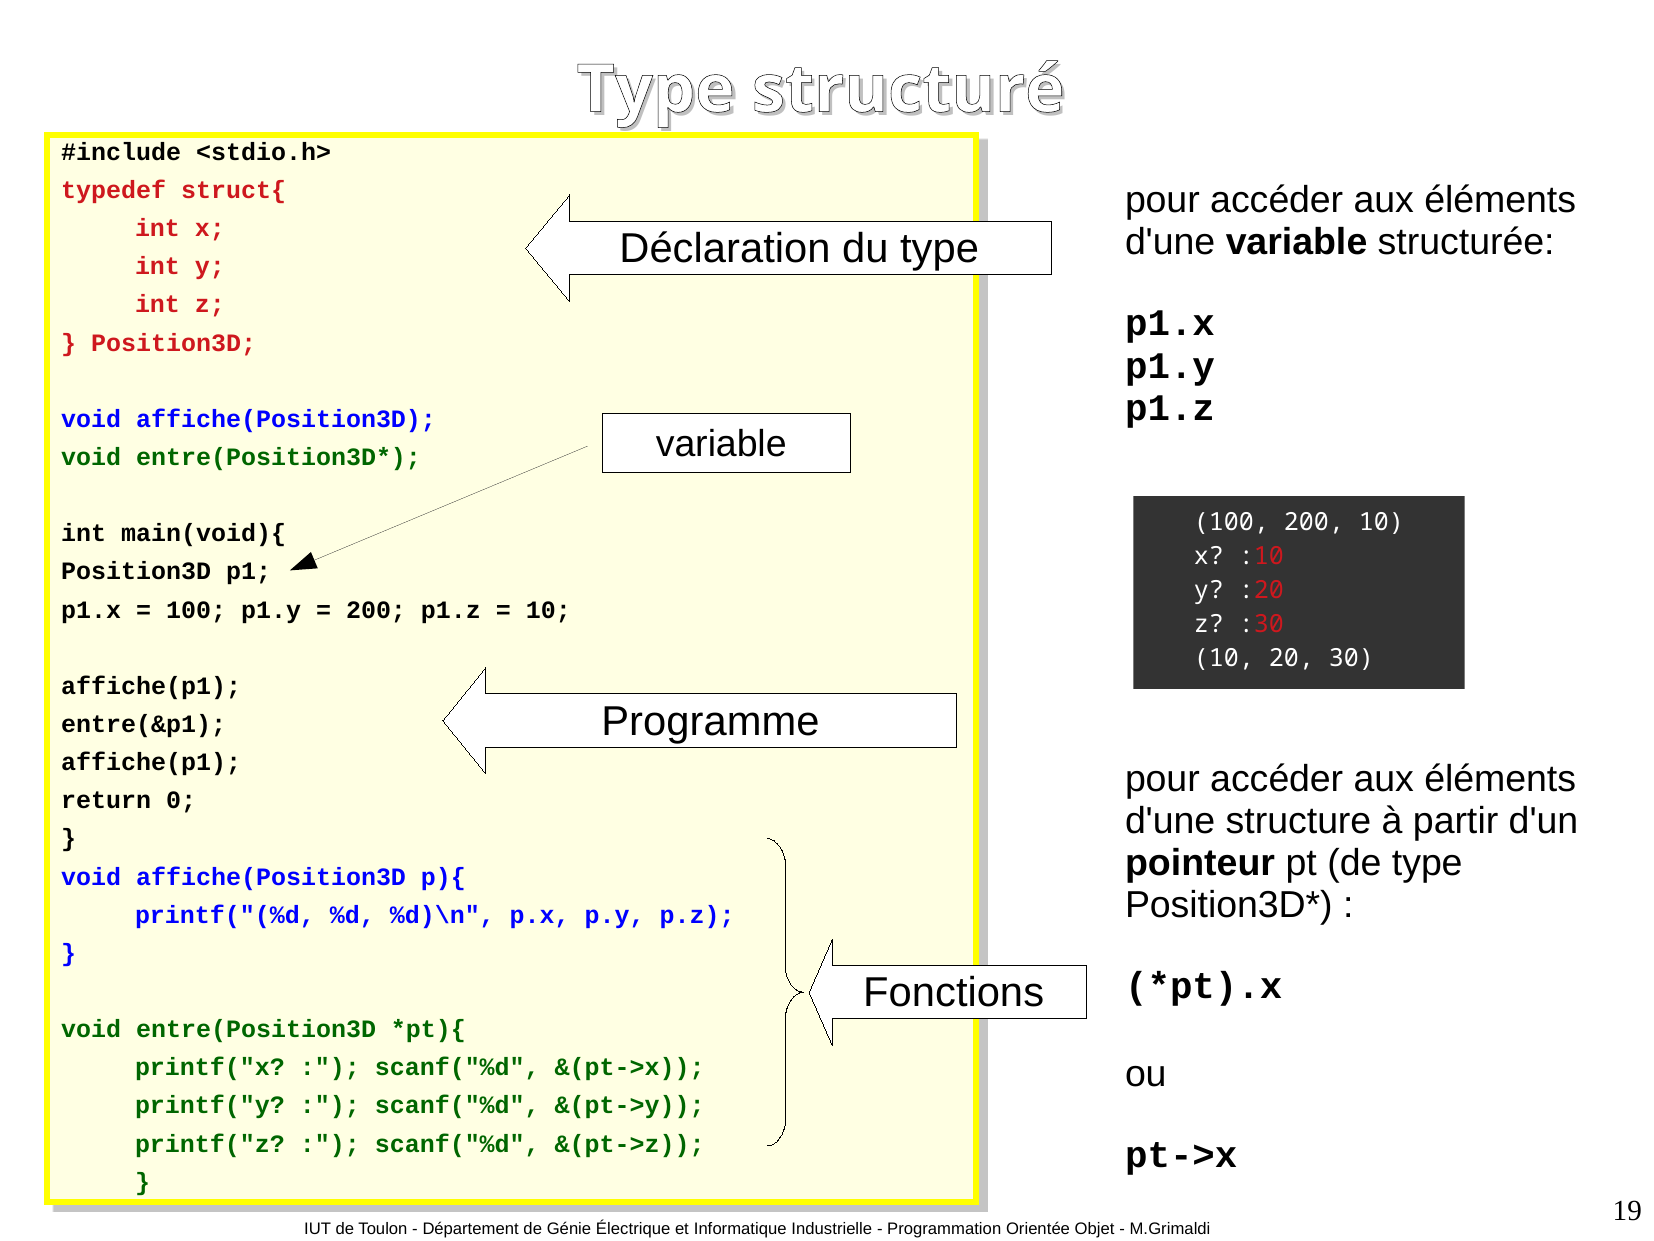

# Type structuré
#include <stdio.h>
typedef struct{
	int x;
	int y;
	int z;
} Position3D;
void affiche(Position3D);
void entre(Position3D*);
int main(void){
Position3D p1;
p1.x = 100; p1.y = 200; p1.z = 10;
affiche(p1);
entre(&p1);
affiche(p1);
return 0;
}
void affiche(Position3D p){
	printf("(%d, %d, %d)\n", p.x, p.y, p.z);
}
void entre(Position3D *pt){
	printf("x? :"); scanf("%d", &(pt->x));
	printf("y? :"); scanf("%d", &(pt->y));
	printf("z? :"); scanf("%d", &(pt->z));
	}
pour accéder aux éléments d'une variable structurée:
p1.x
p1.y
p1.z
Déclaration du type
variable
(100, 200, 10)
x? :10
y? :20
z? :30
(10, 20, 30)
Programme
pour accéder aux éléments d'une structure à partir d'un pointeur pt (de type Position3D*) :
(*pt).x
ou
pt->x
Fonctions